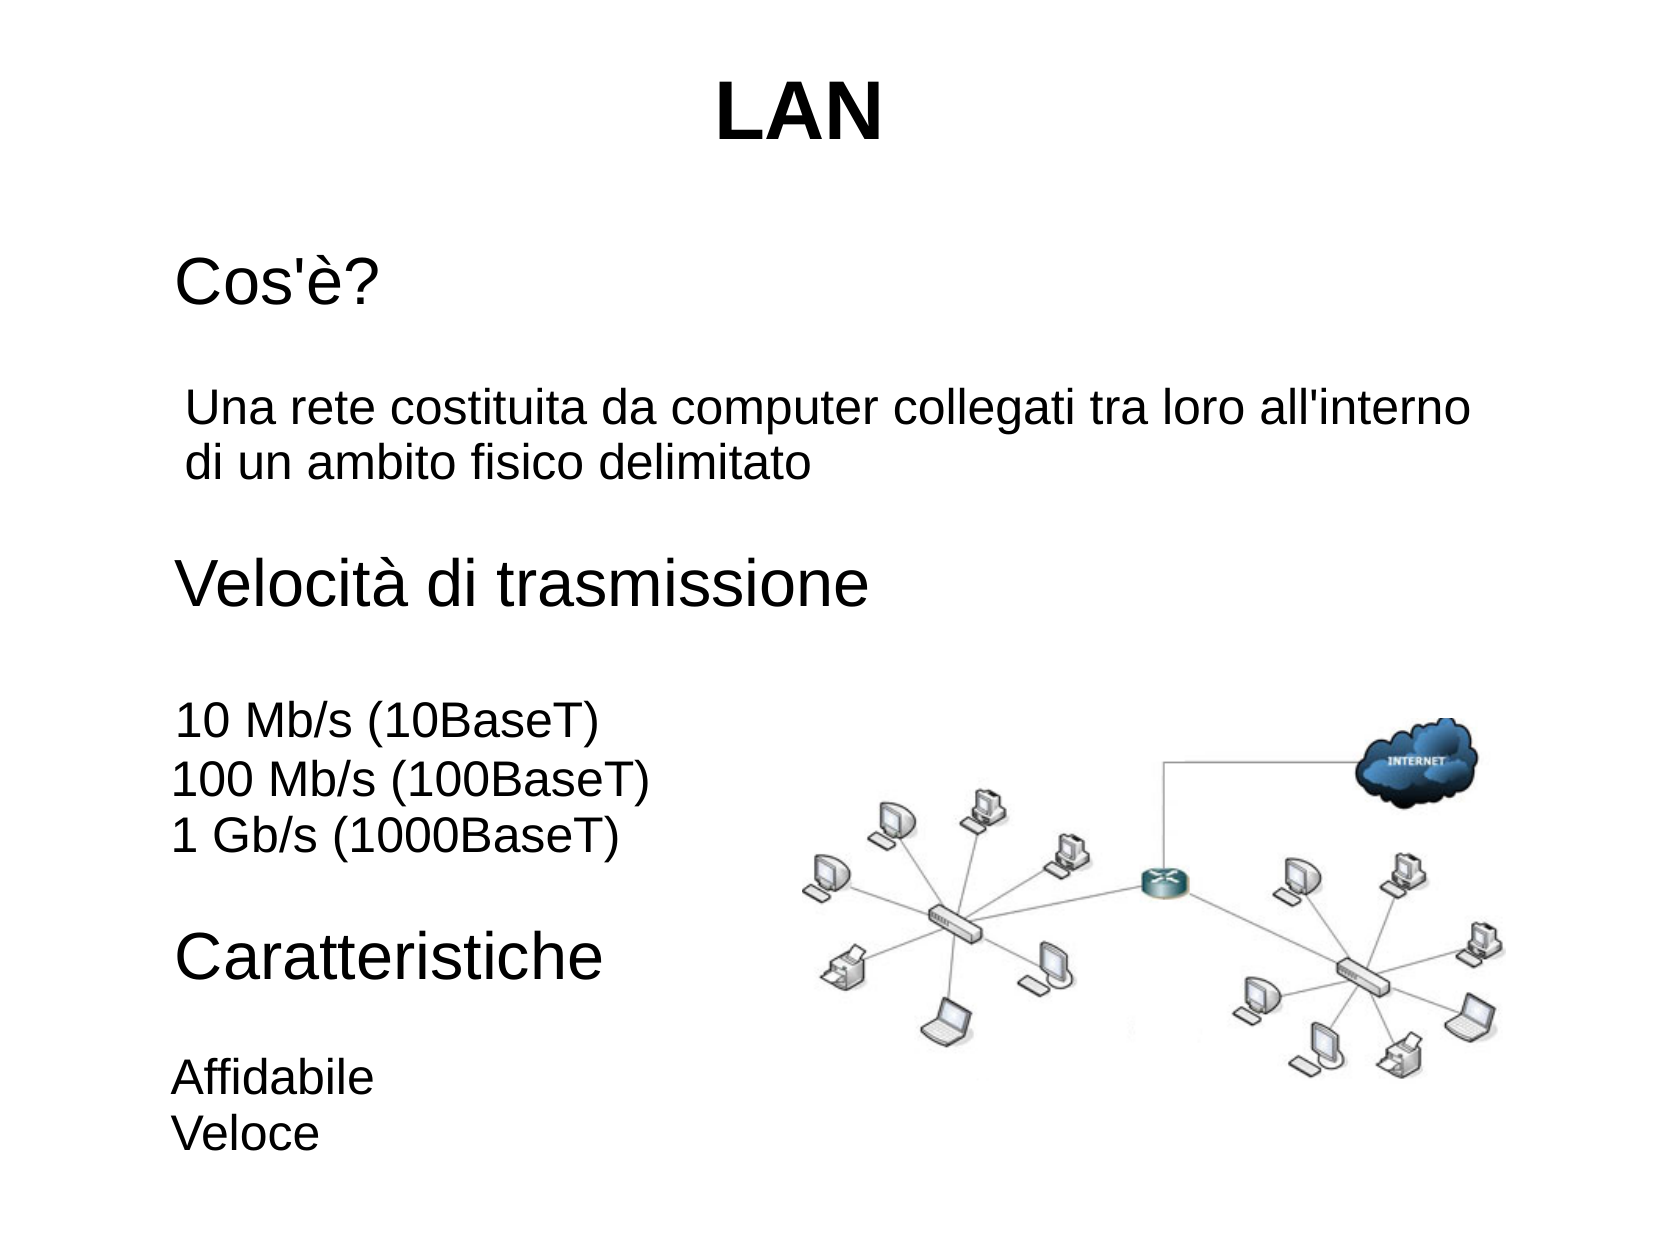

LAN
 Cos'è?
 Una rete costituita da computer collegati tra loro all'interno
 di un ambito fisico delimitato
 Velocità di trasmissione
 10 Mb/s (10BaseT)
 100 Mb/s (100BaseT)
 1 Gb/s (1000BaseT)
 Caratteristiche
 Affidabile
 Veloce